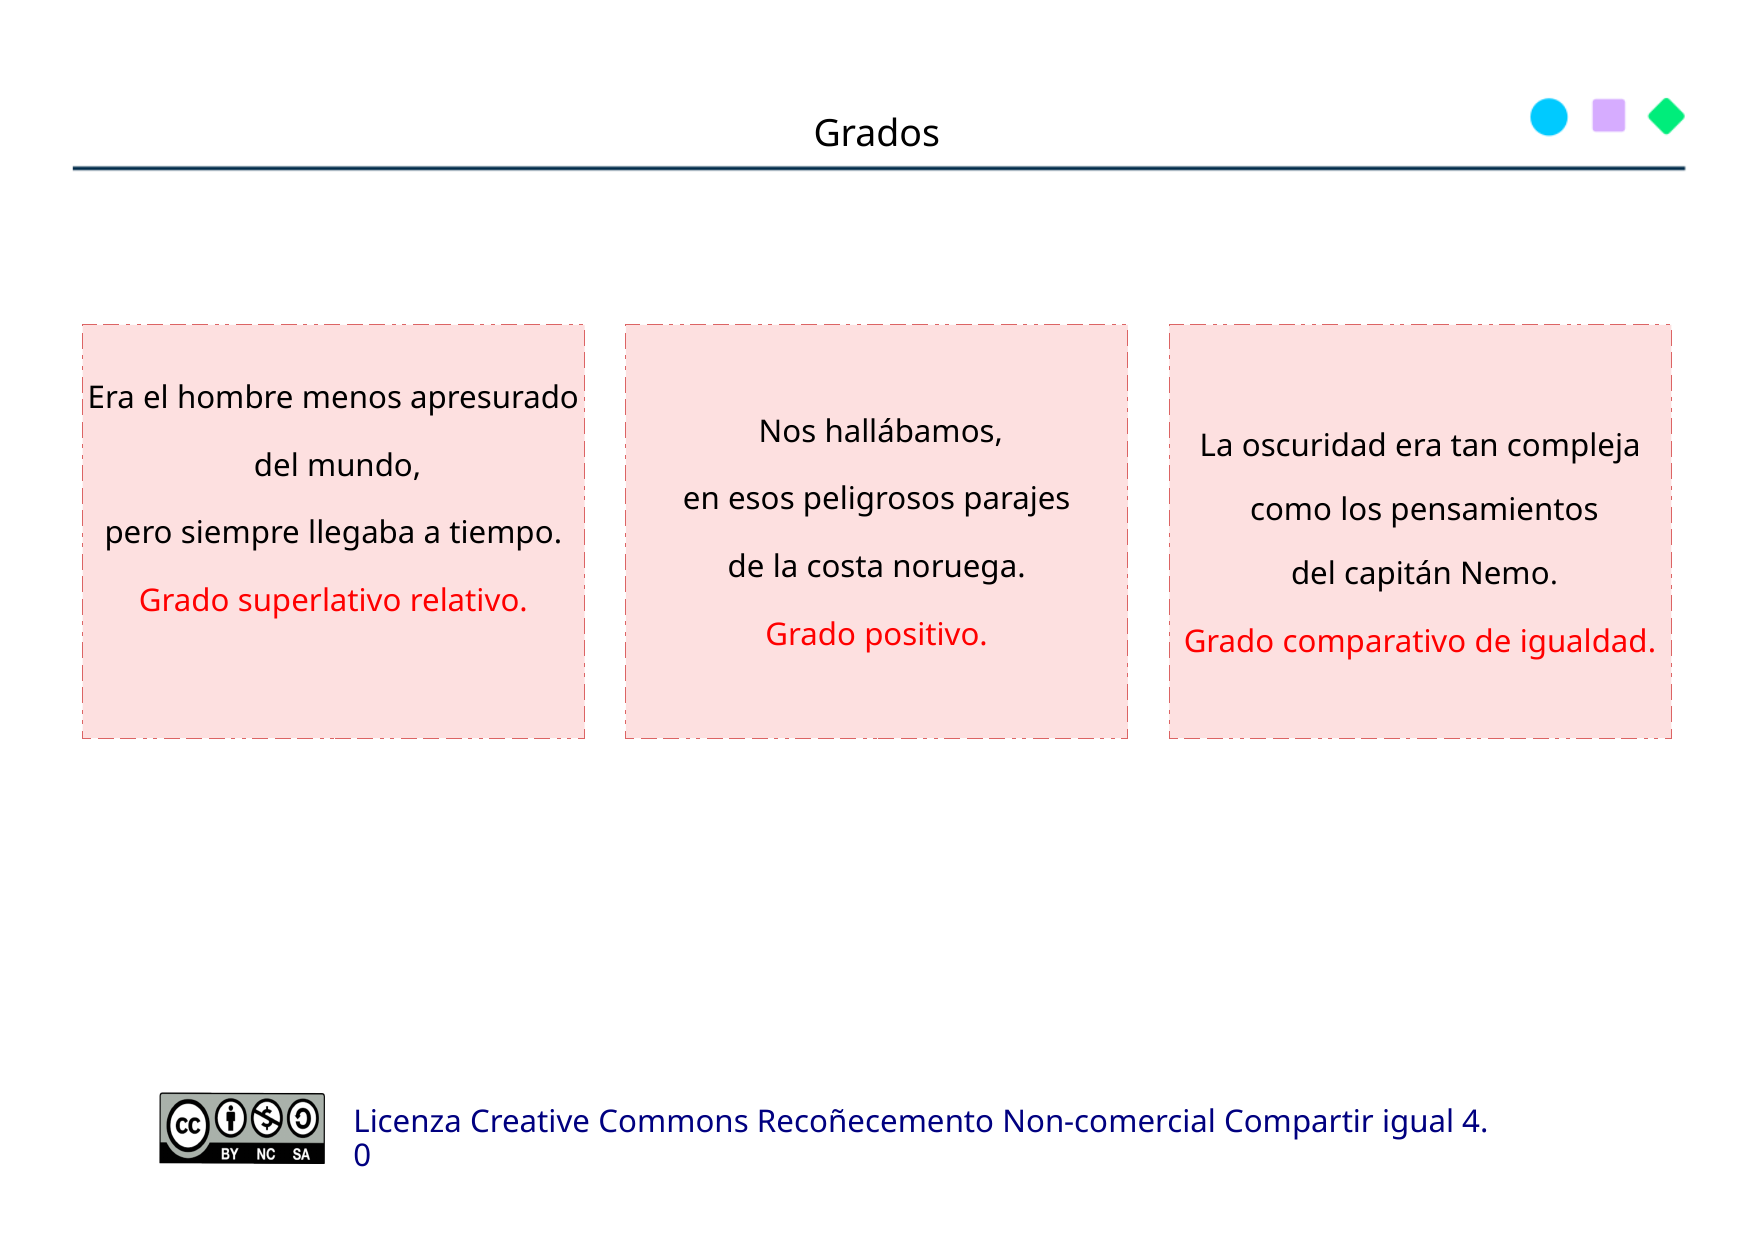

Grados
Era el hombre menos apresurado
 del mundo,
 pero siempre llegaba a tiempo.
Grado superlativo relativo.
 Nos hallábamos,
 en esos peligrosos parajes
de la costa noruega.
Grado positivo.
La oscuridad era tan compleja
 como los pensamientos
 del capitán Nemo.
Grado comparativo de igualdad.
Licenza Creative Commons Recoñecemento Non-comercial Compartir igual 4.0